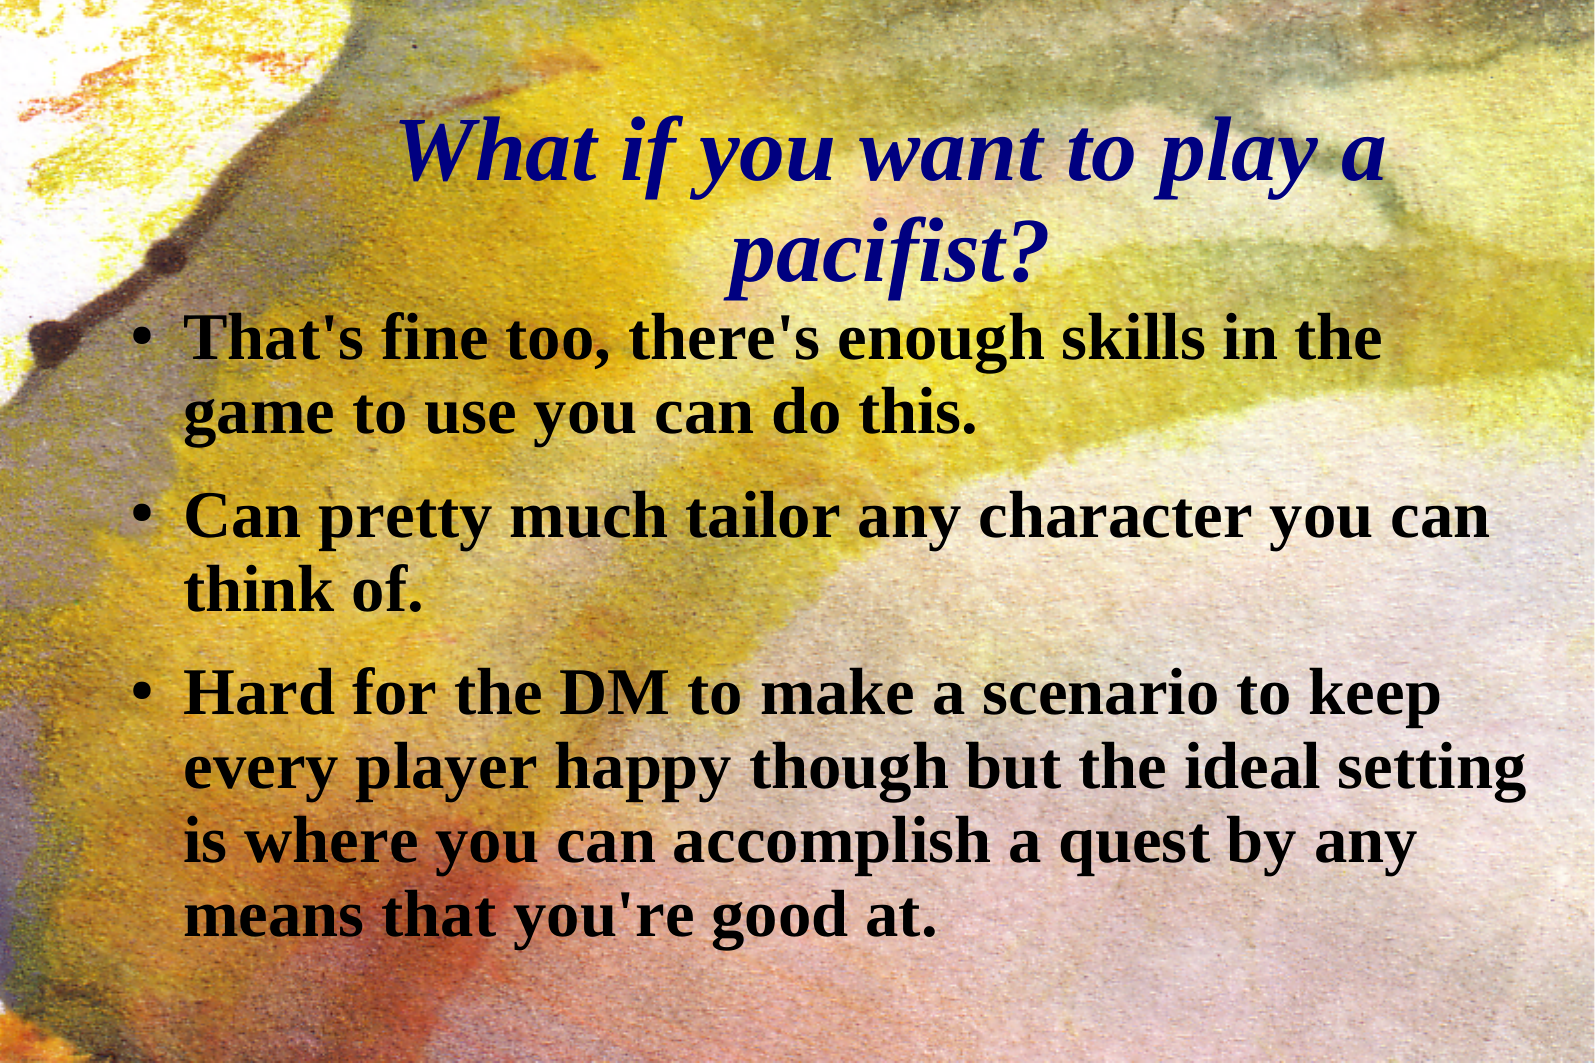

# What if you want to play a pacifist?
That's fine too, there's enough skills in the game to use you can do this.
Can pretty much tailor any character you can think of.
Hard for the DM to make a scenario to keep every player happy though but the ideal setting is where you can accomplish a quest by any means that you're good at.